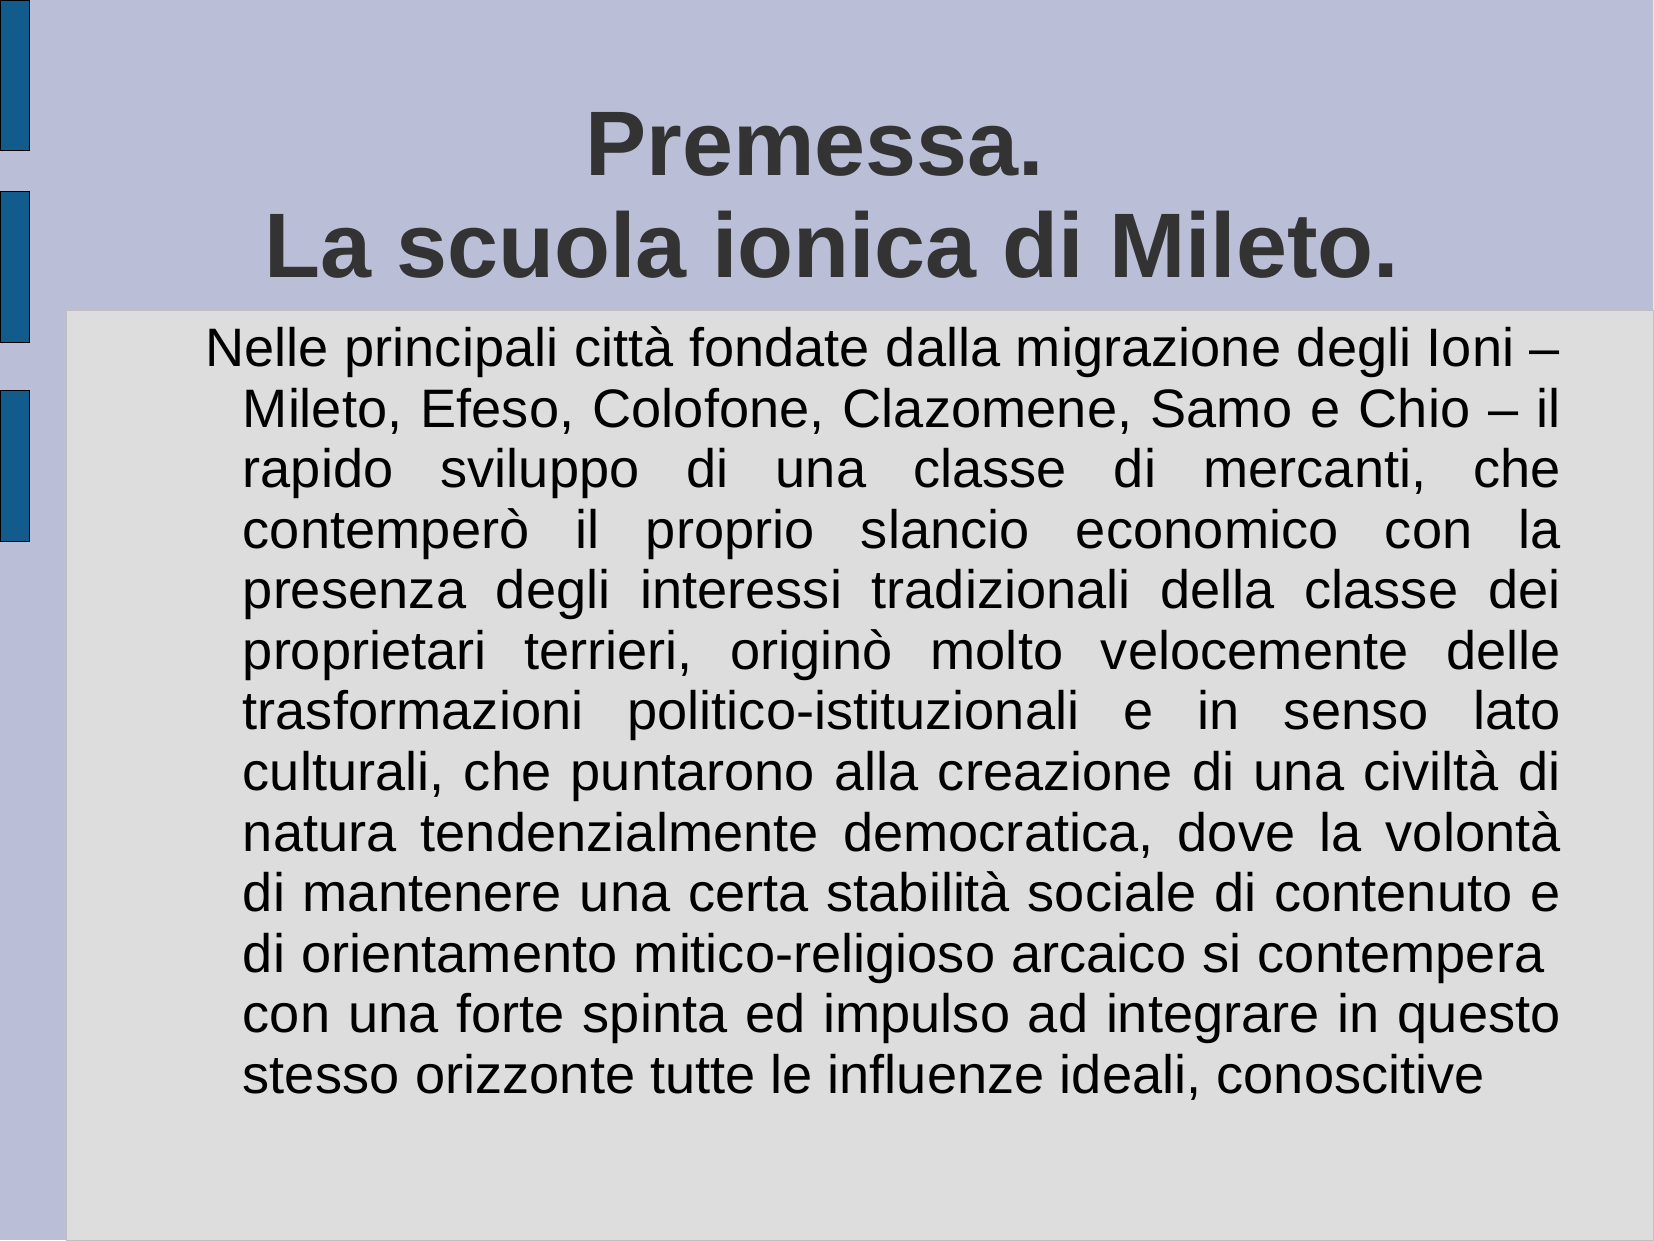

# Premessa. La scuola ionica di Mileto.
 Nelle principali città fondate dalla migrazione degli Ioni – Mileto, Efeso, Colofone, Clazomene, Samo e Chio – il rapido sviluppo di una classe di mercanti, che contemperò il proprio slancio economico con la presenza degli interessi tradizionali della classe dei proprietari terrieri, originò molto velocemente delle trasformazioni politico-istituzionali e in senso lato culturali, che puntarono alla creazione di una civiltà di natura tendenzialmente democratica, dove la volontà di mantenere una certa stabilità sociale di contenuto e di orientamento mitico-religioso arcaico si contempera con una forte spinta ed impulso ad integrare in questo stesso orizzonte tutte le influenze ideali, conoscitive